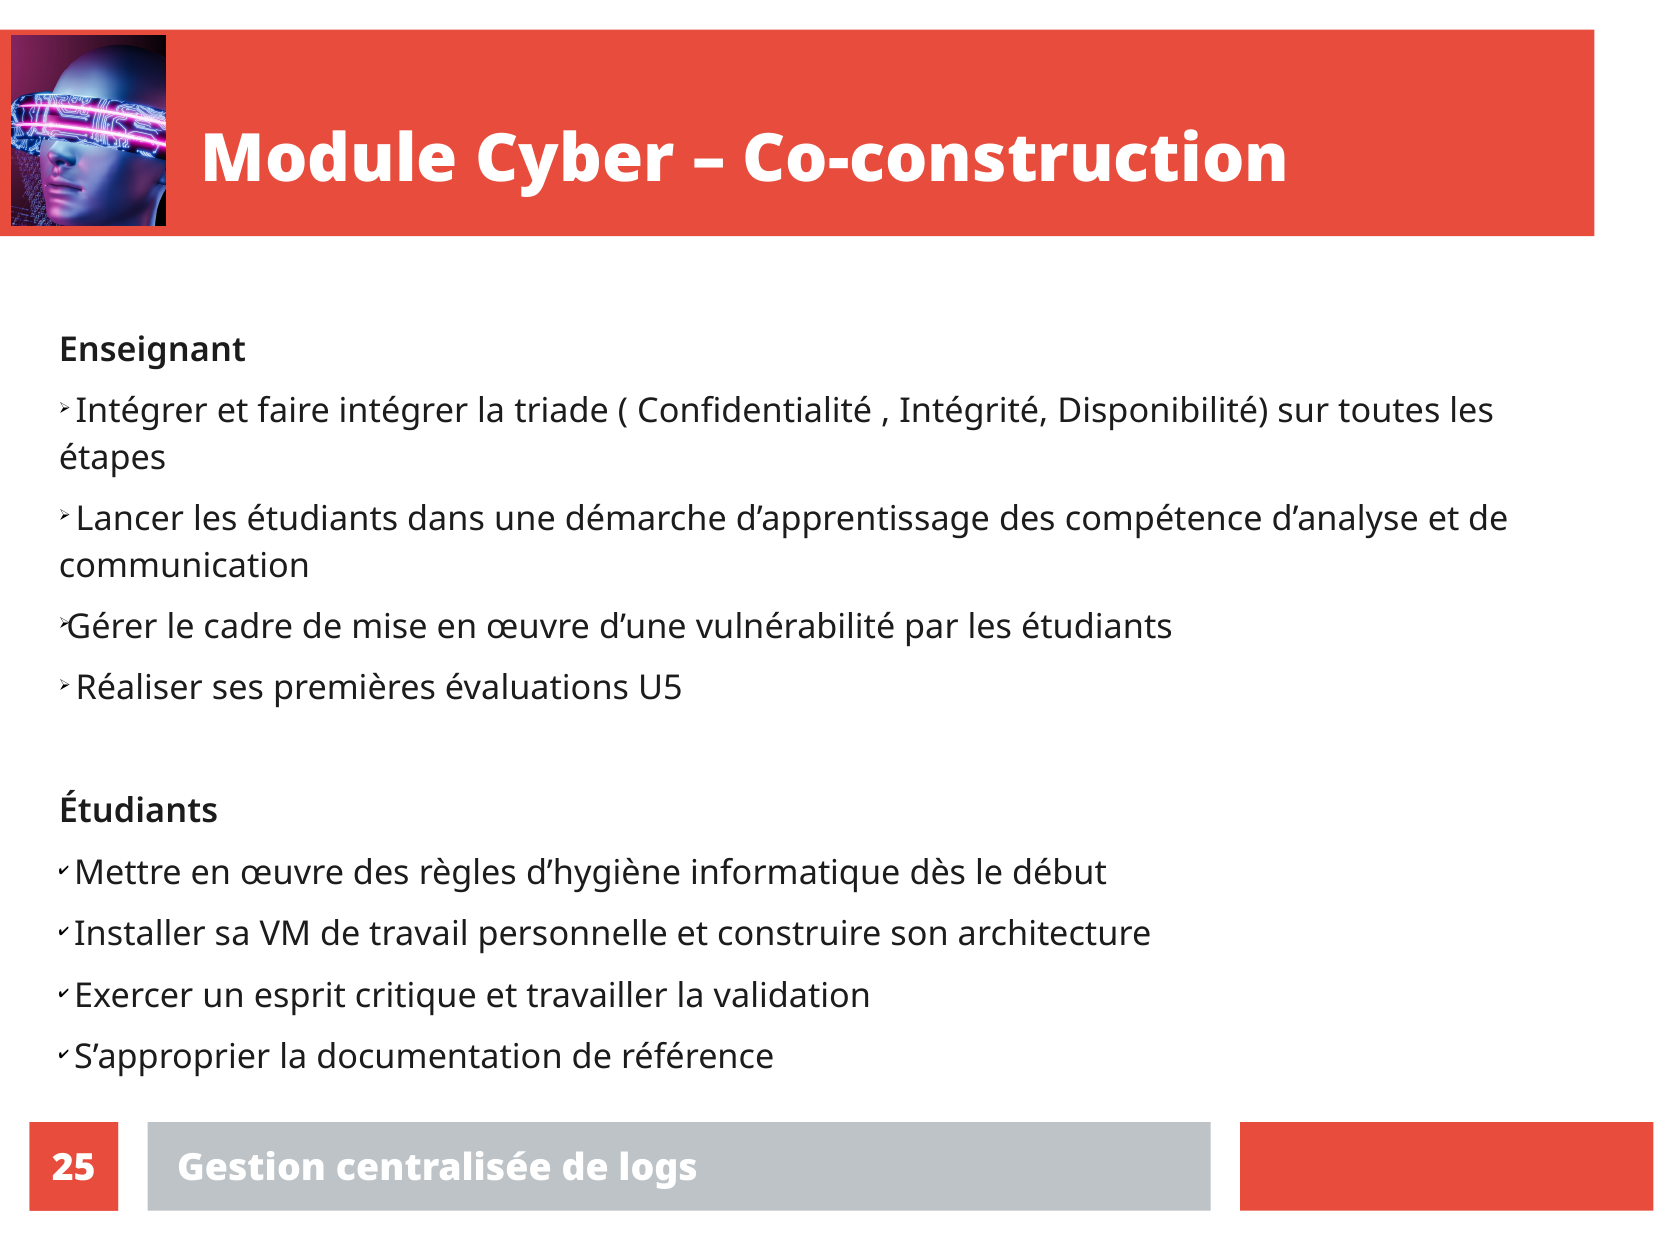

# Module Cyber – Co-construction
Enseignant
 Intégrer et faire intégrer la triade ( Confidentialité , Intégrité, Disponibilité) sur toutes les étapes
 Lancer les étudiants dans une démarche d’apprentissage des compétence d’analyse et de communication
Gérer le cadre de mise en œuvre d’une vulnérabilité par les étudiants
 Réaliser ses premières évaluations U5
Étudiants
 Mettre en œuvre des règles d’hygiène informatique dès le début
 Installer sa VM de travail personnelle et construire son architecture
 Exercer un esprit critique et travailler la validation
 S’approprier la documentation de référence
25
Gestion centralisée de logs